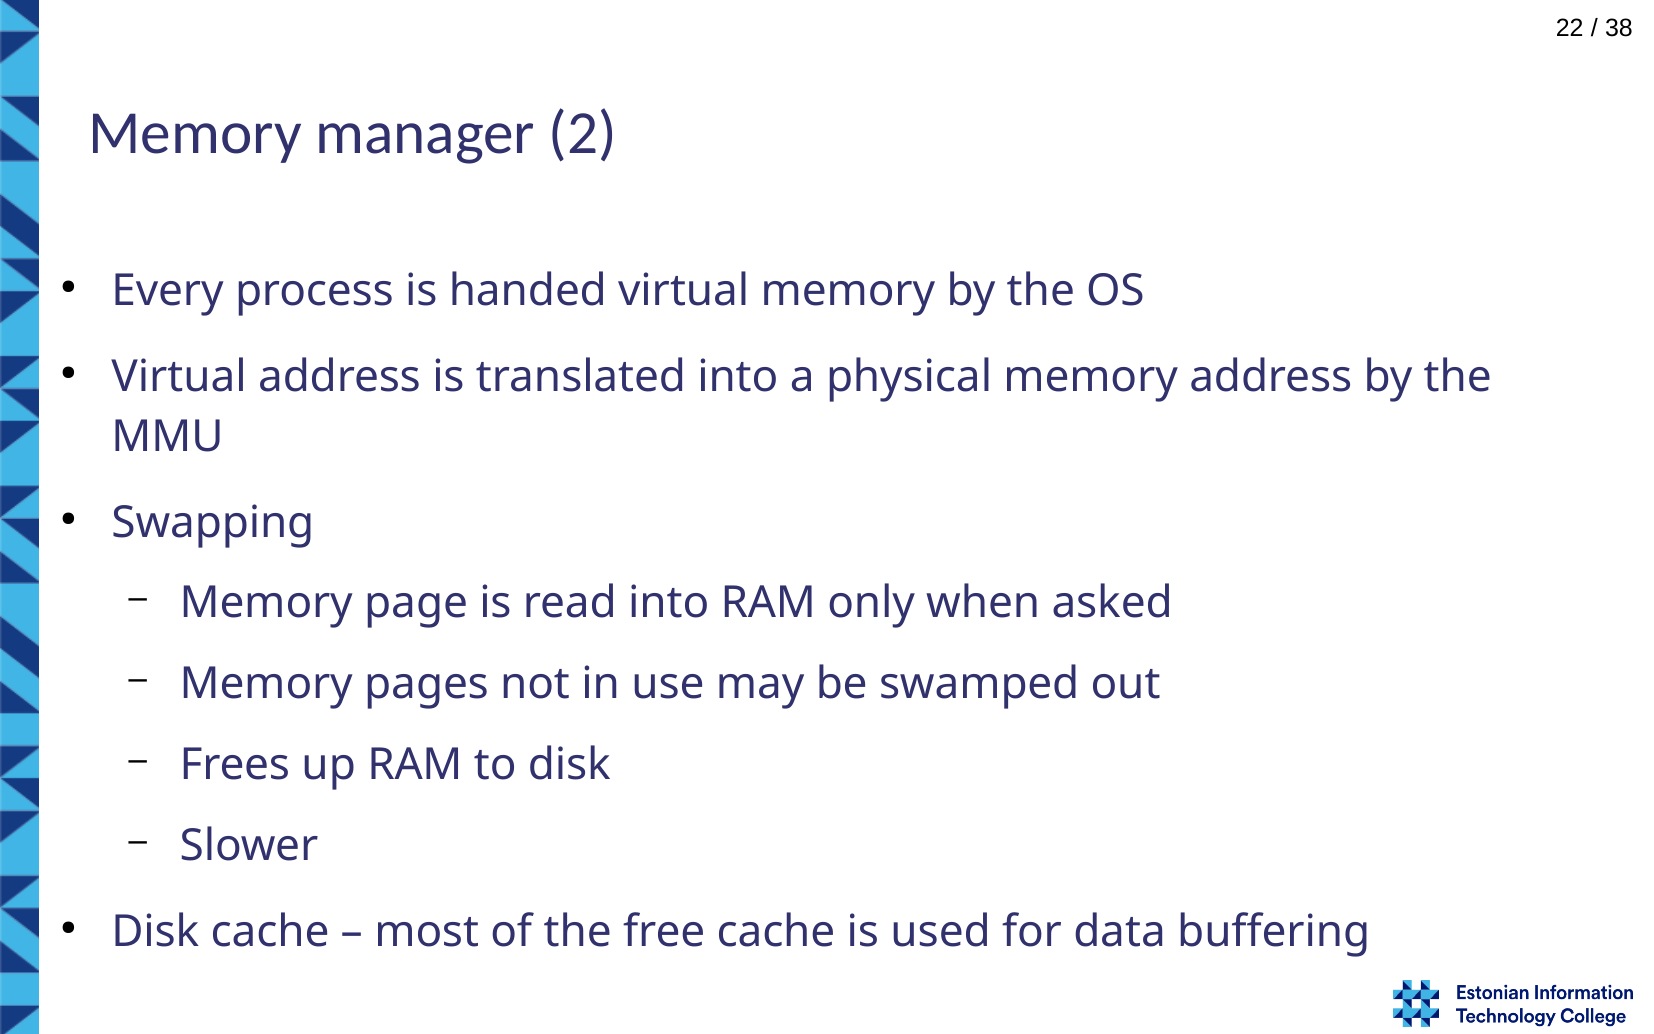

# Memory manager (2)
Every process is handed virtual memory by the OS
Virtual address is translated into a physical memory address by the MMU
Swapping
Memory page is read into RAM only when asked
Memory pages not in use may be swamped out
Frees up RAM to disk
Slower
Disk cache – most of the free cache is used for data buffering